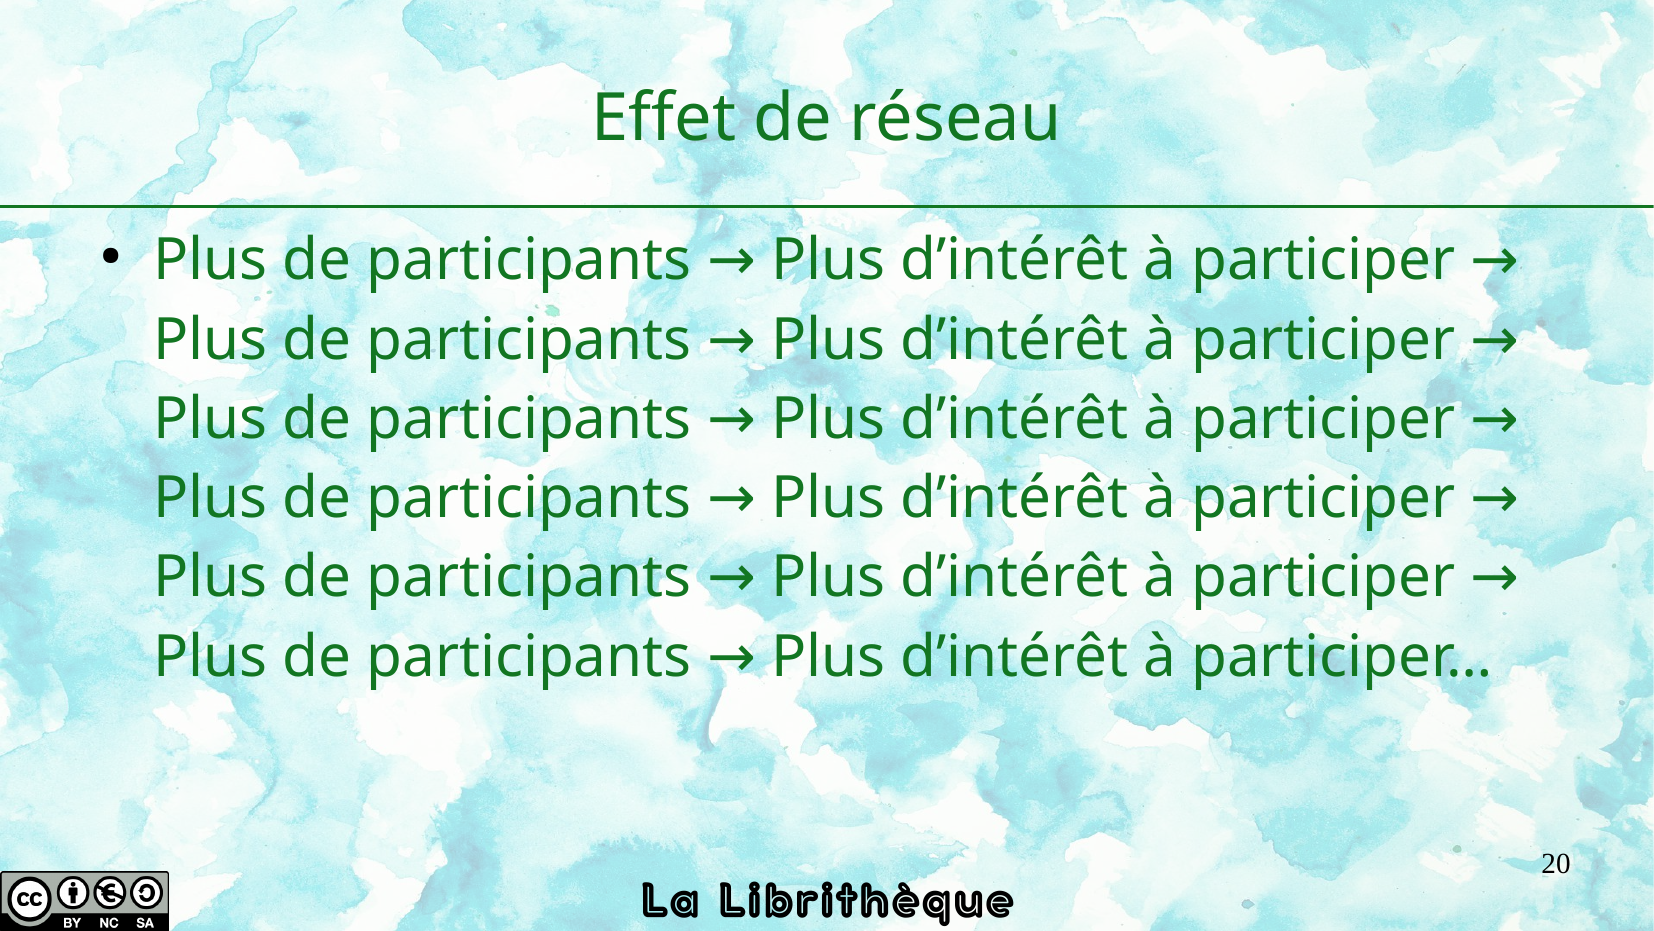

# Effet de réseau
Plus de participants → Plus d’intérêt à participer → Plus de participants → Plus d’intérêt à participer → Plus de participants → Plus d’intérêt à participer → Plus de participants → Plus d’intérêt à participer → Plus de participants → Plus d’intérêt à participer → Plus de participants → Plus d’intérêt à participer…
20